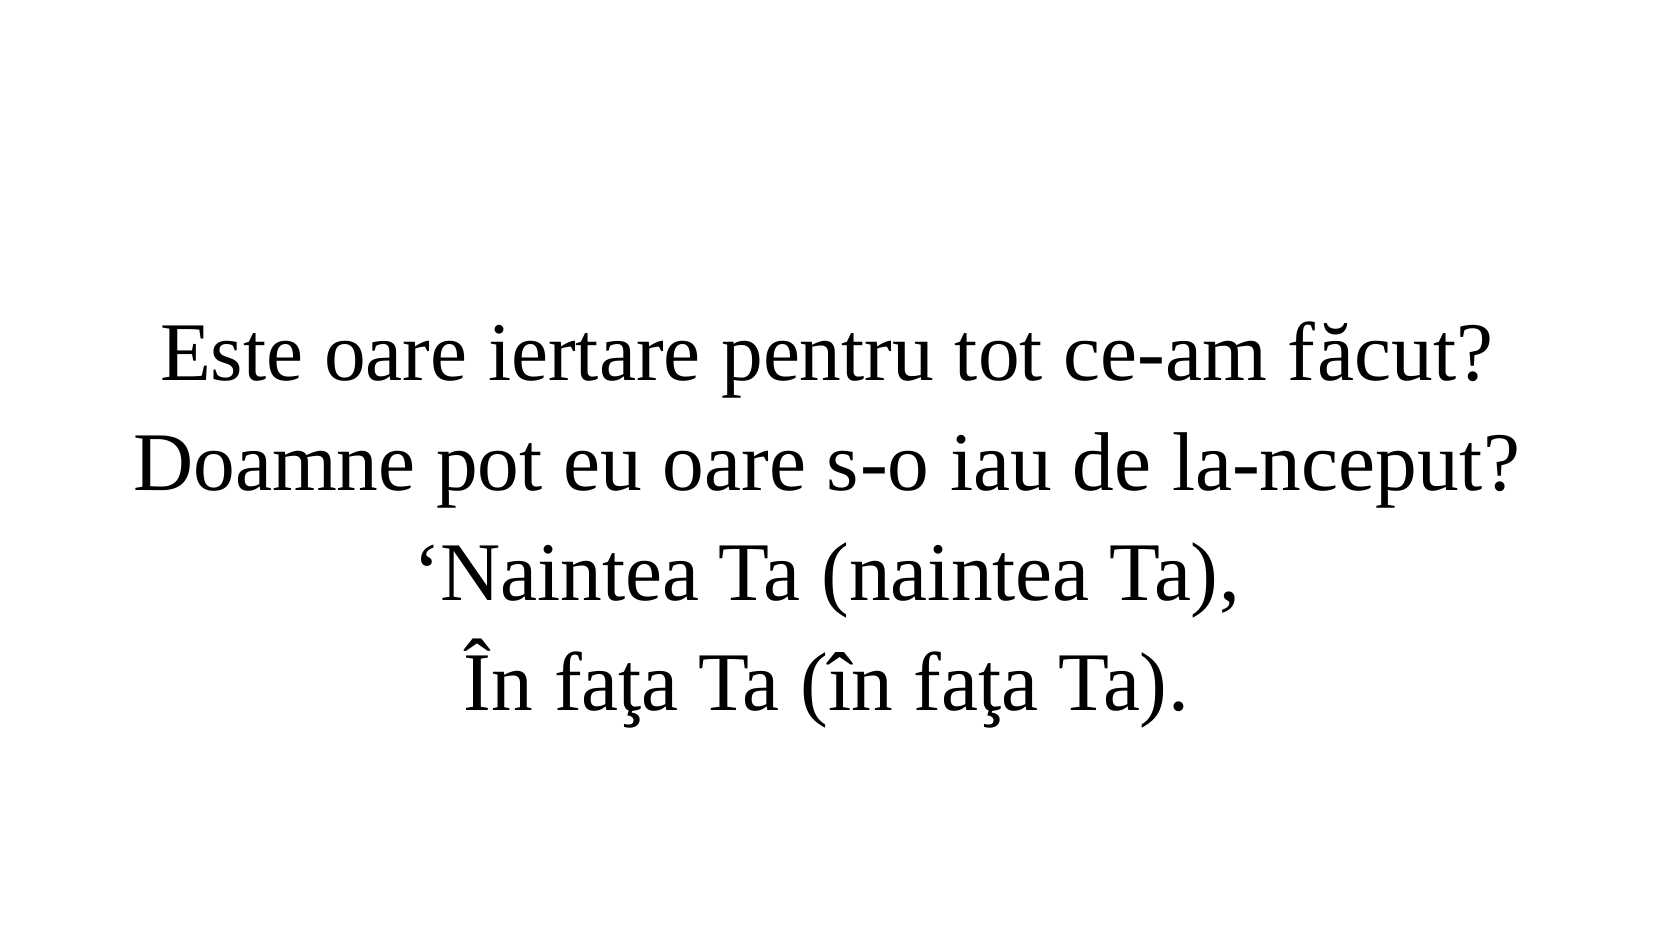

# Este oare iertare pentru tot ce-am făcut?
Doamne pot eu oare s-o iau de la-nceput?
‘Naintea Ta (naintea Ta),
În faţa Ta (în faţa Ta).